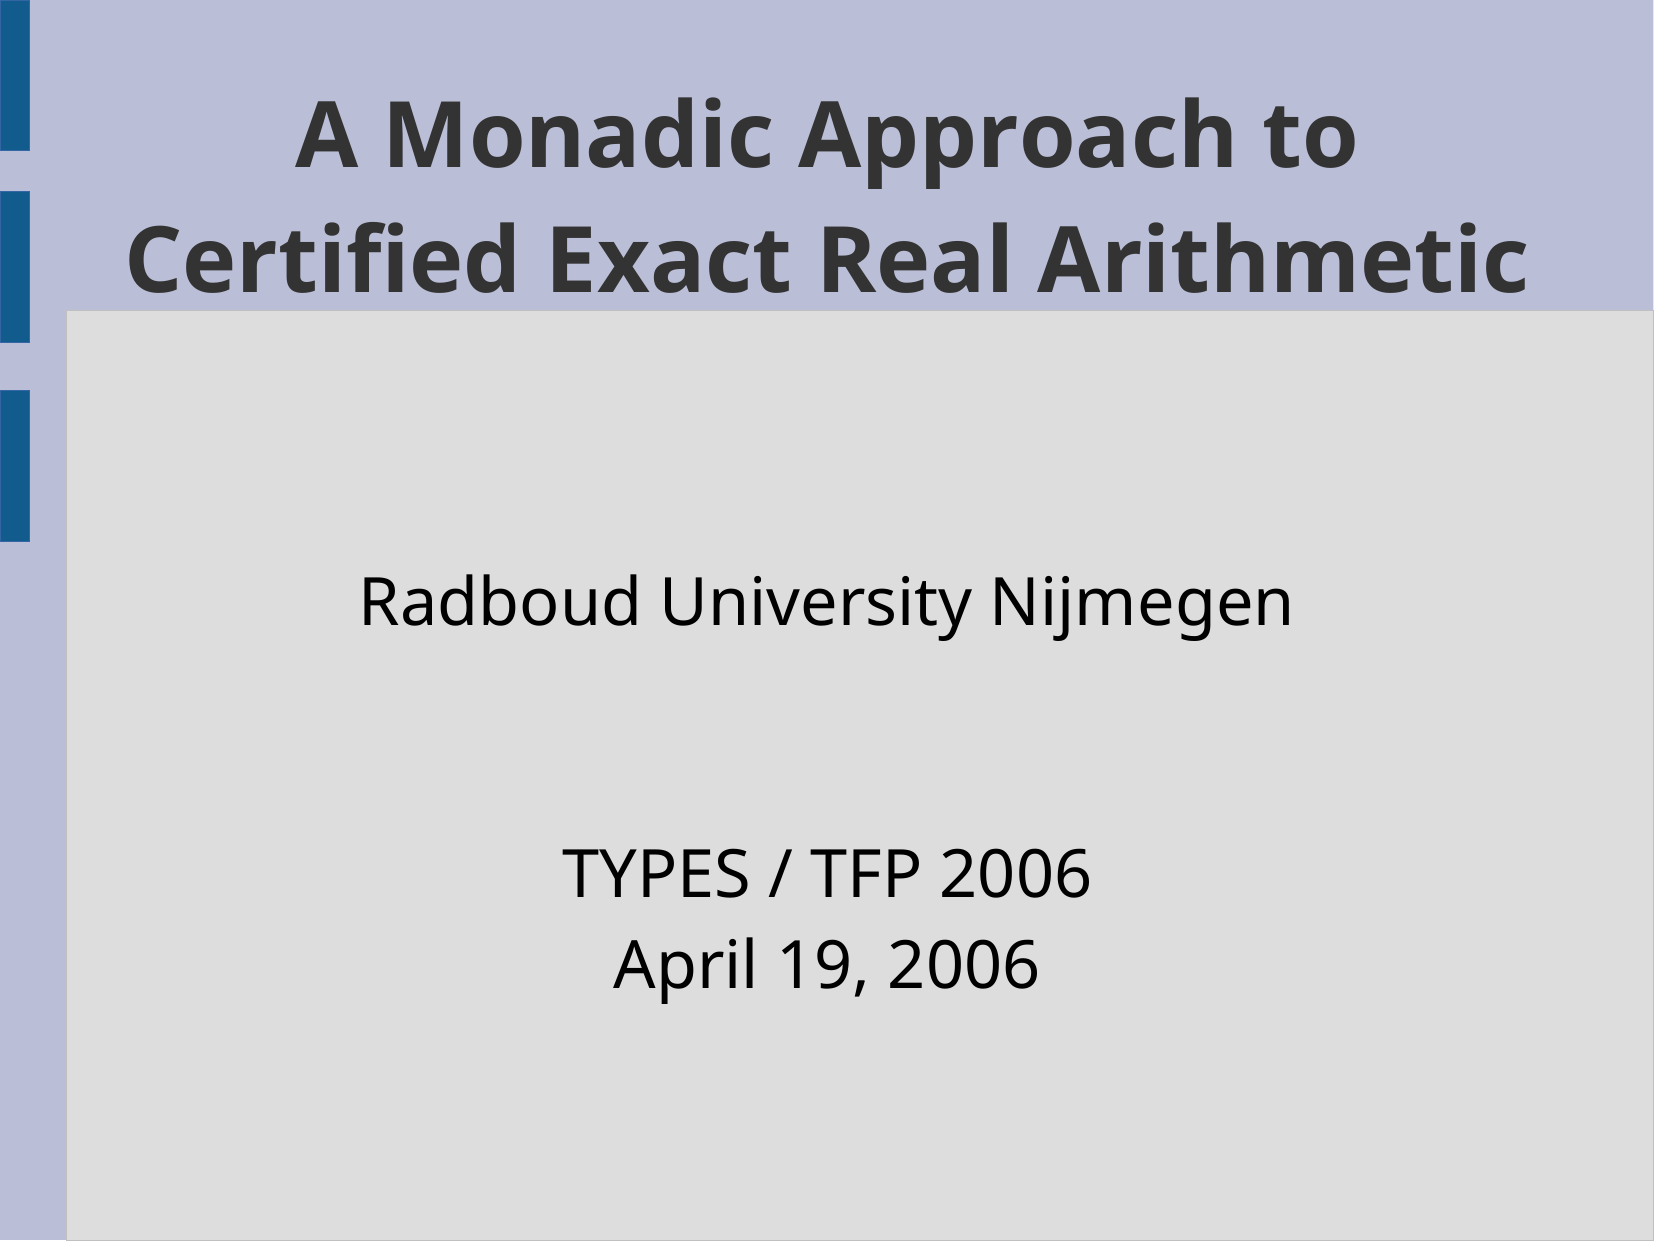

# A Monadic Approach to Certified Exact Real Arithmetic
Radboud University Nijmegen
TYPES / TFP 2006
April 19, 2006